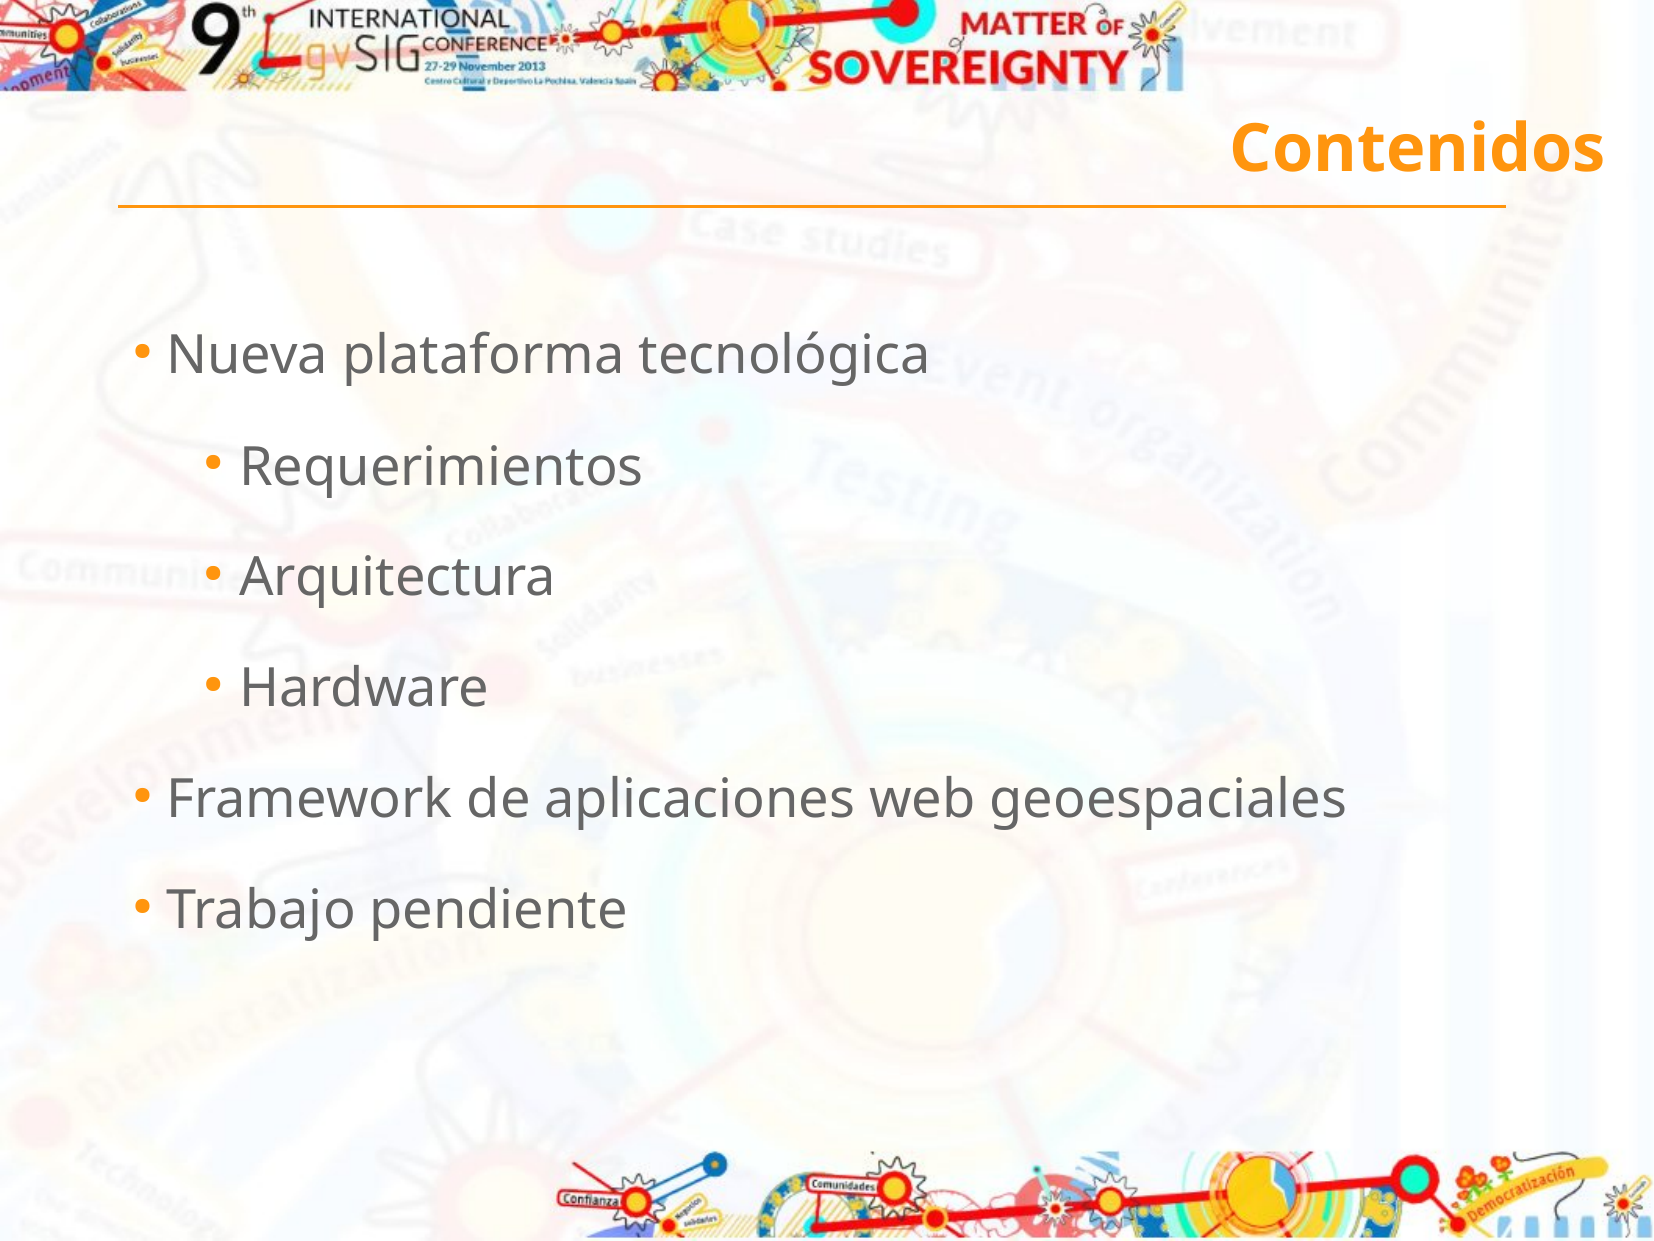

# Contenidos
 Nueva plataforma tecnológica
Requerimientos
Arquitectura
Hardware
 Framework de aplicaciones web geoespaciales
 Trabajo pendiente